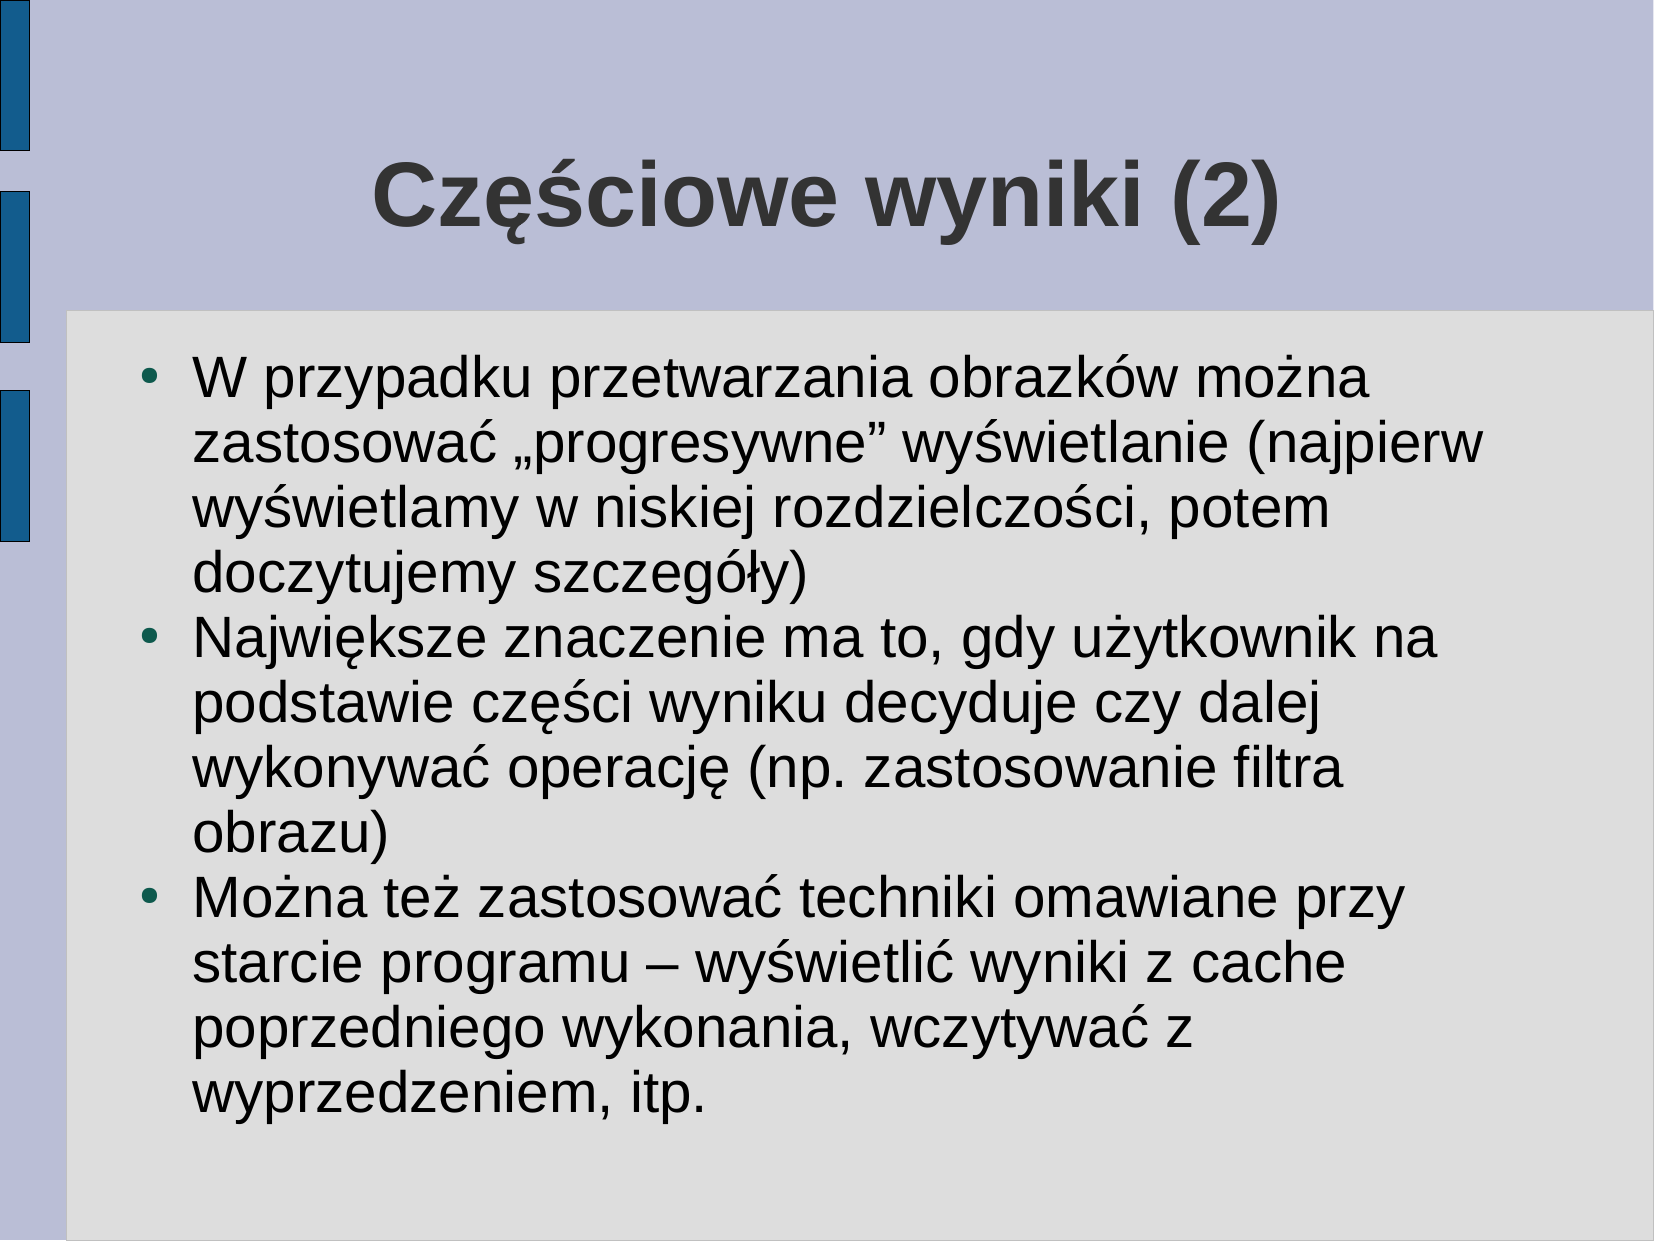

# Częściowe wyniki (2)
W przypadku przetwarzania obrazków można zastosować „progresywne” wyświetlanie (najpierw wyświetlamy w niskiej rozdzielczości, potem doczytujemy szczegóły)
Największe znaczenie ma to, gdy użytkownik na podstawie części wyniku decyduje czy dalej wykonywać operację (np. zastosowanie filtra obrazu)
Można też zastosować techniki omawiane przy starcie programu – wyświetlić wyniki z cache poprzedniego wykonania, wczytywać z wyprzedzeniem, itp.